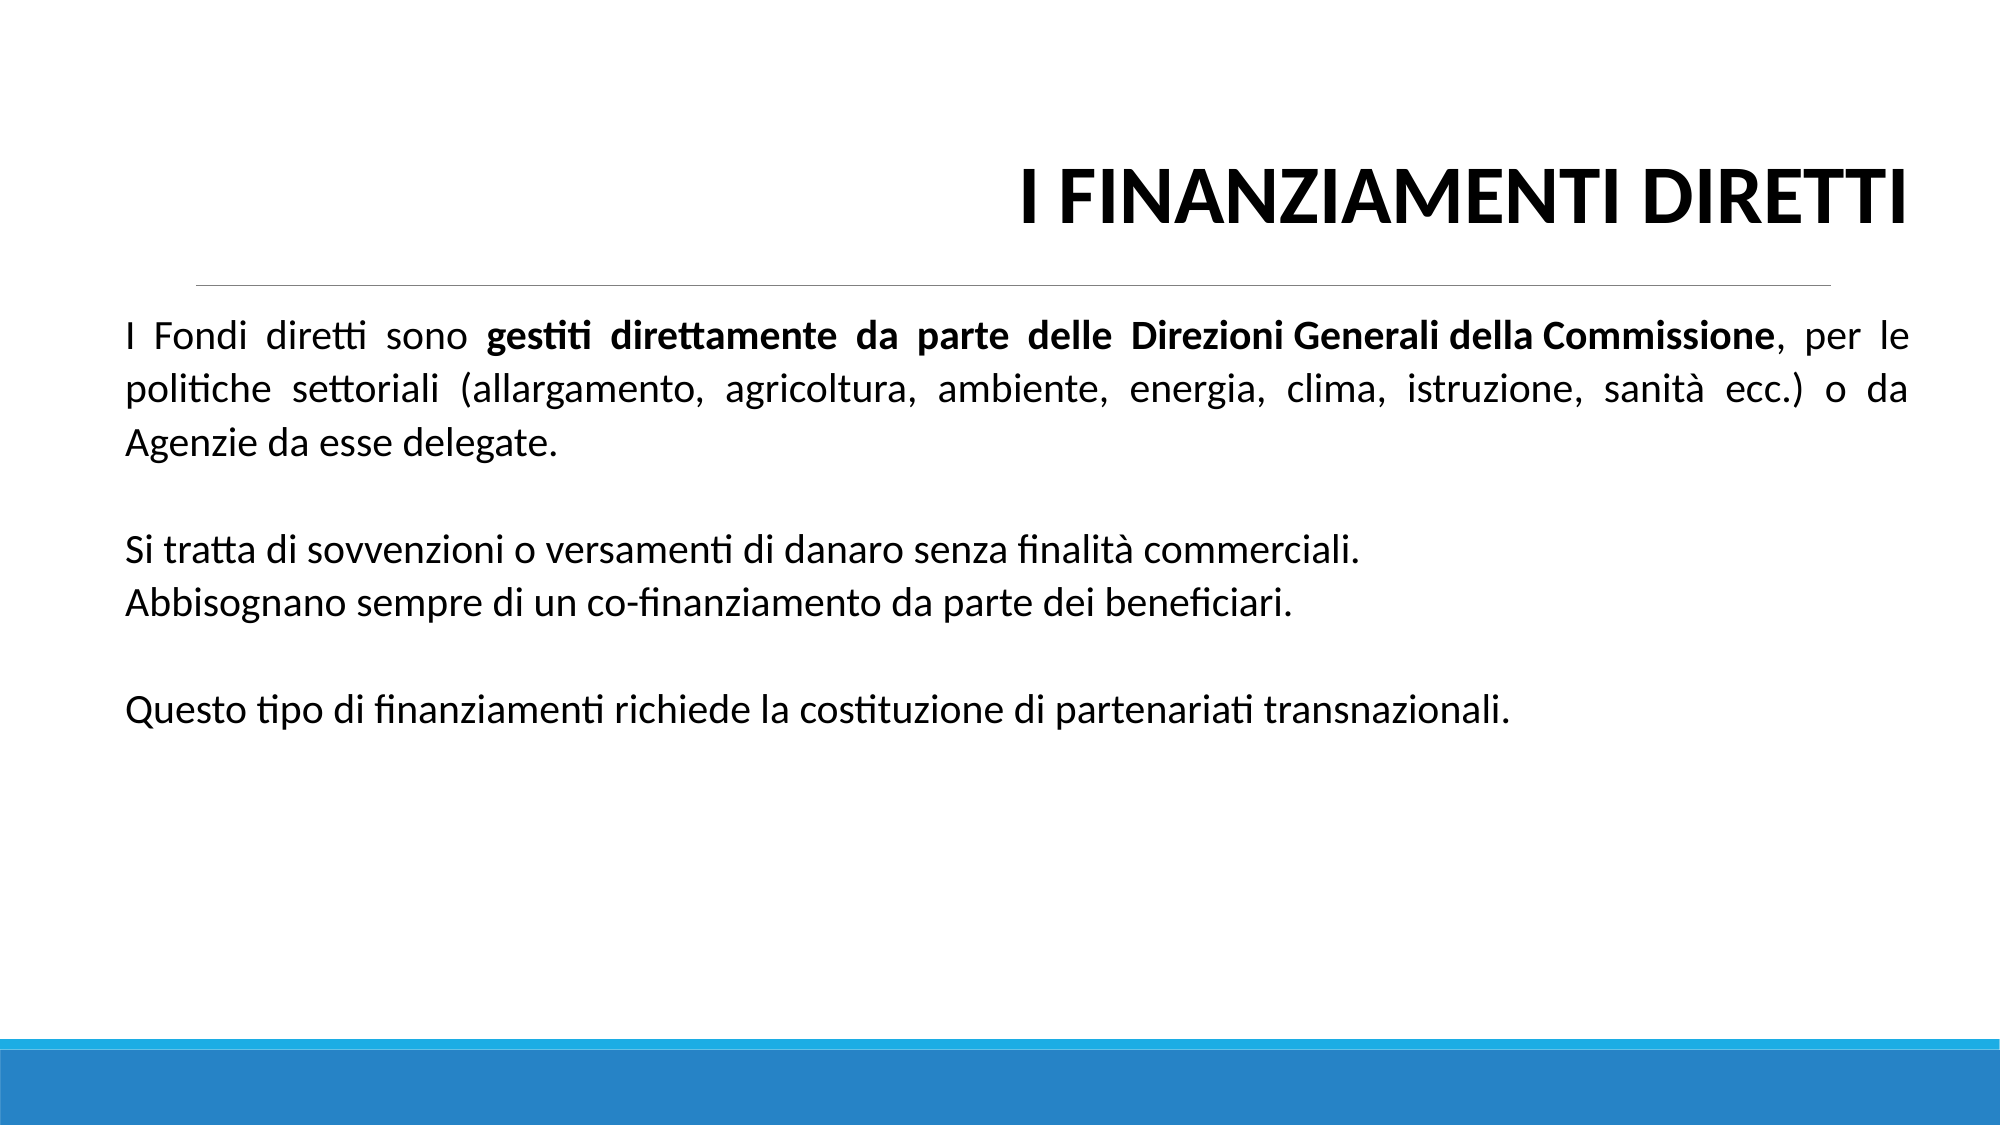

I FINANZIAMENTI DIRETTI
I Fondi diretti sono gestiti direttamente da parte delle Direzioni Generali della Commissione, per le politiche settoriali (allargamento, agricoltura, ambiente, energia, clima, istruzione, sanità ecc.) o da Agenzie da esse delegate.
Si tratta di sovvenzioni o versamenti di danaro senza finalità commerciali.
Abbisognano sempre di un co-finanziamento da parte dei beneficiari.
Questo tipo di finanziamenti richiede la costituzione di partenariati transnazionali.